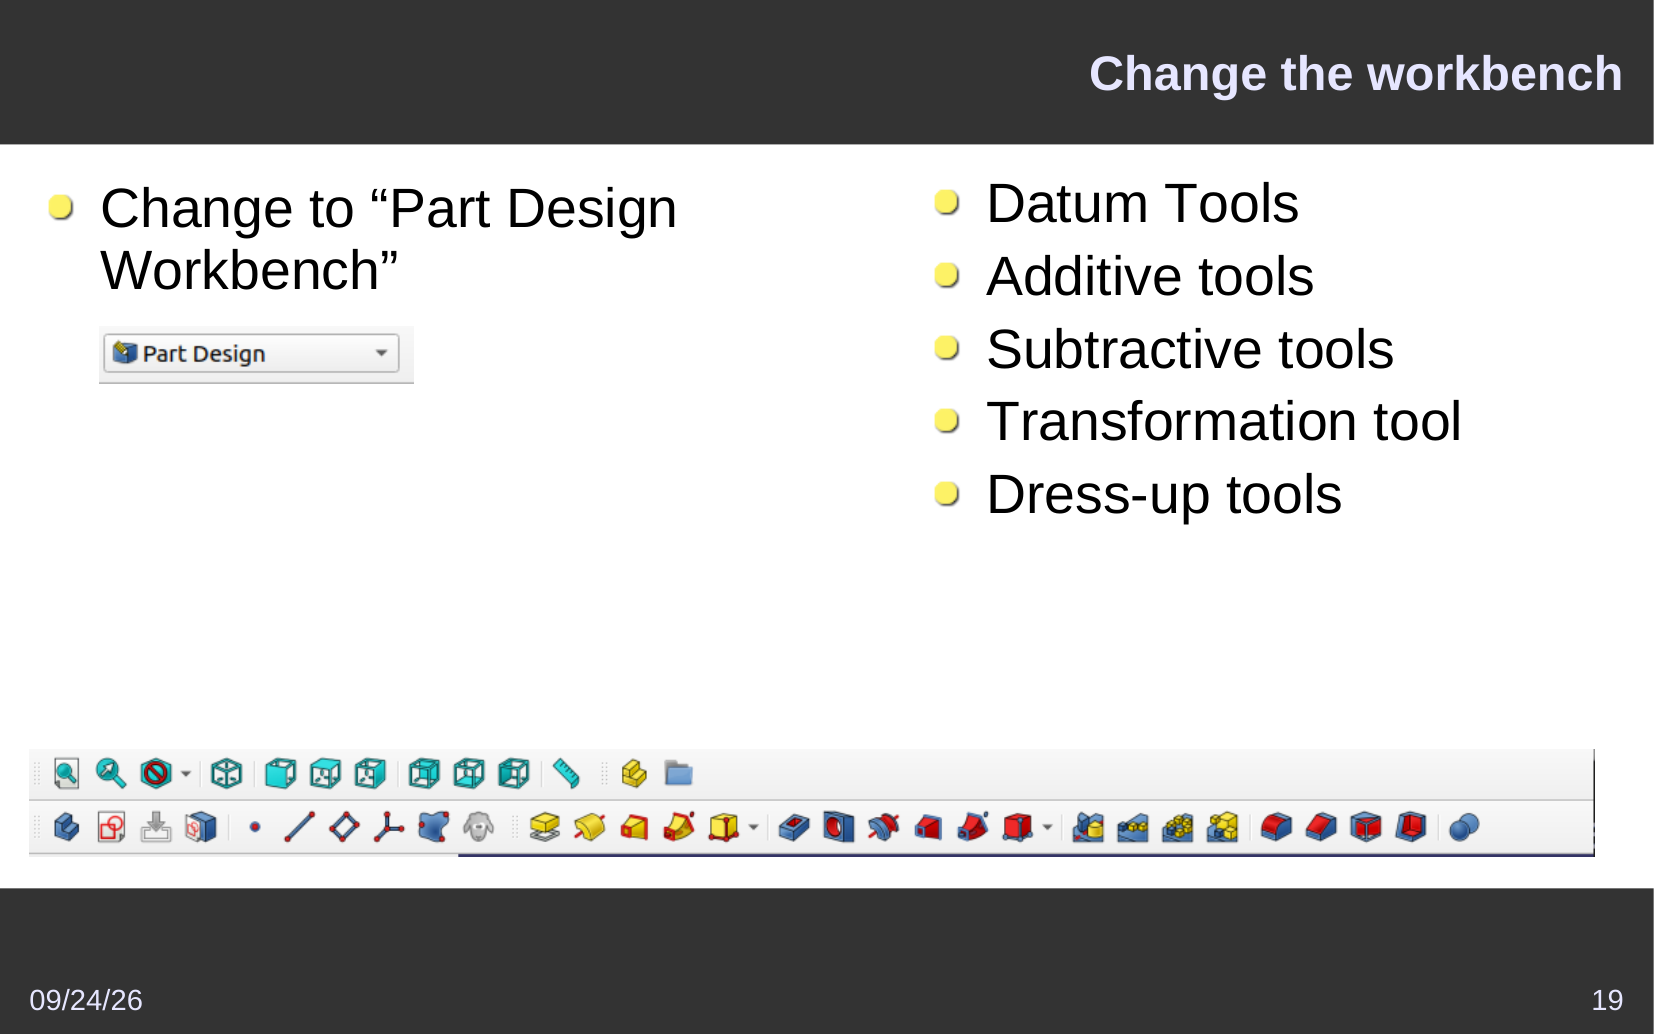

# Change the workbench
Datum Tools
Additive tools
Subtractive tools
Transformation tool
Dress-up tools
Change to “Part Design Workbench”
19